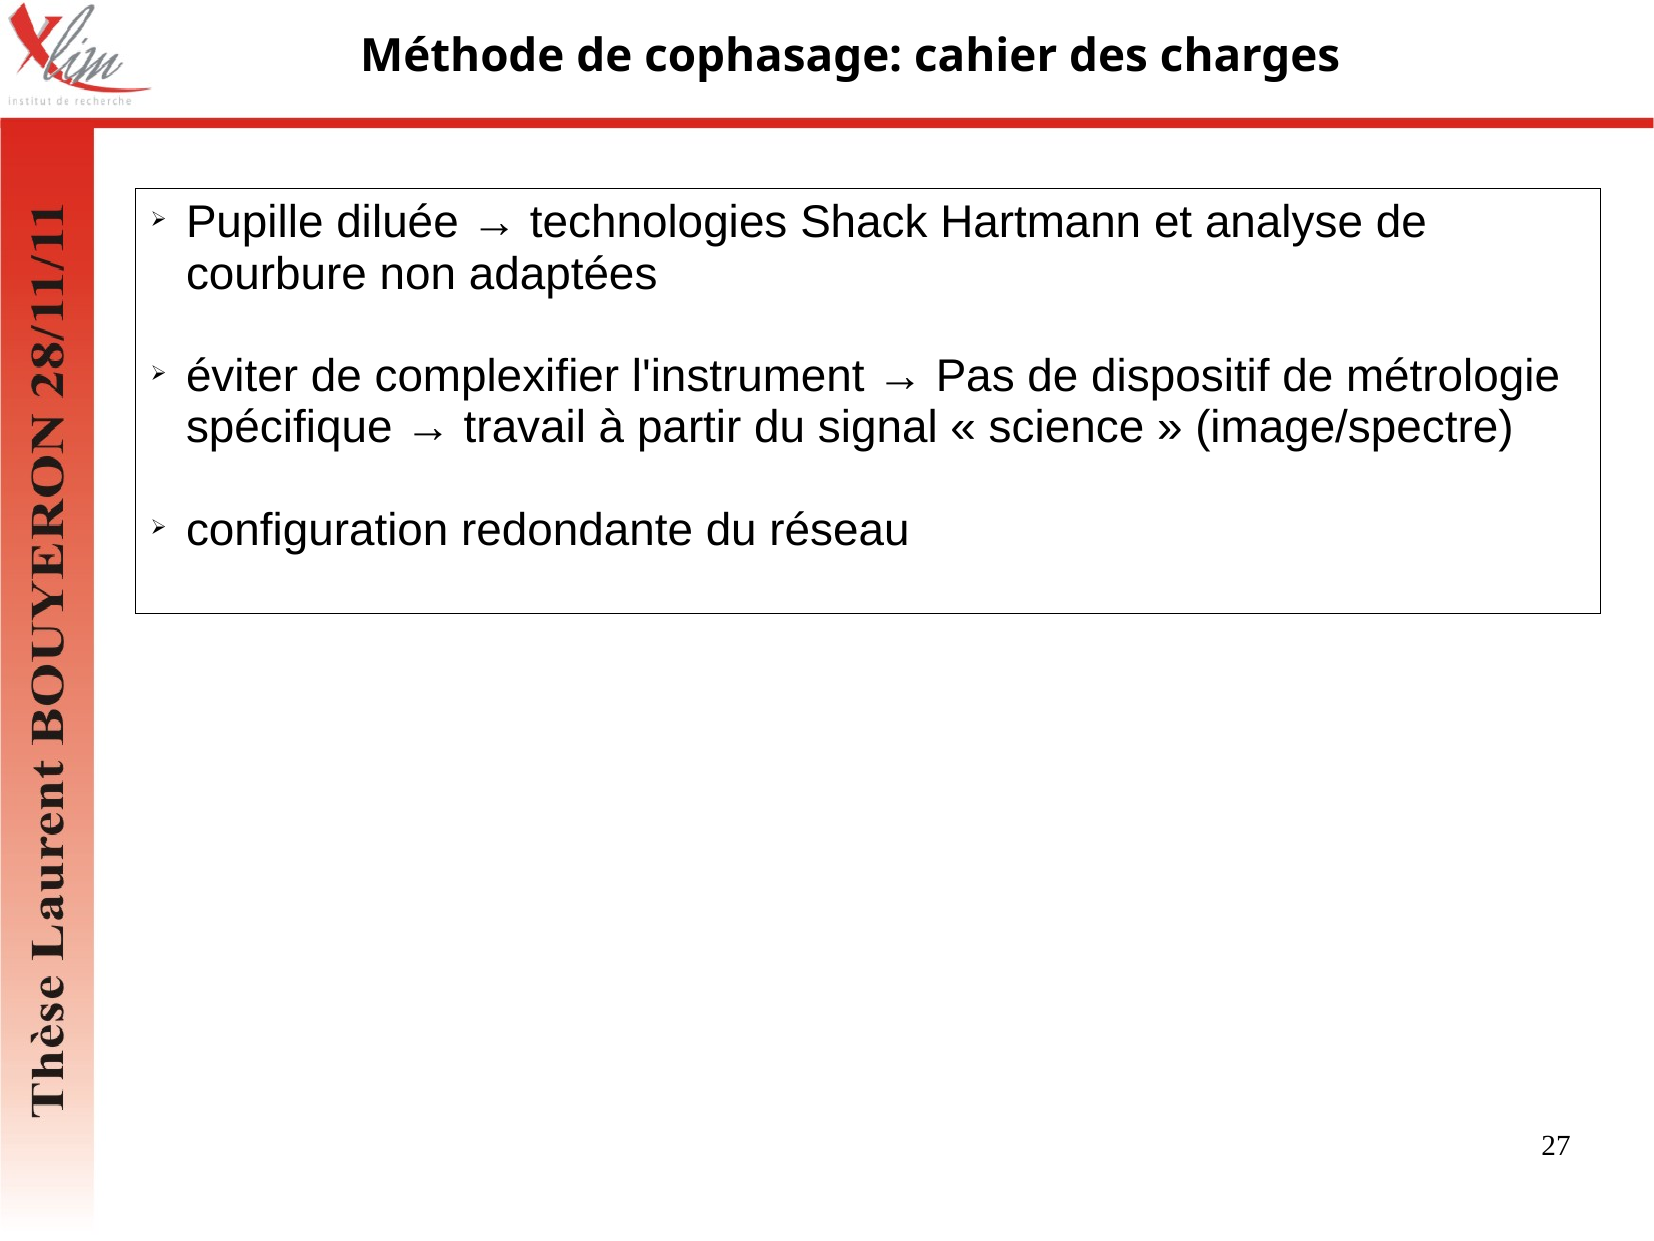

Méthode de cophasage: cahier des charges
Pupille diluée → technologies Shack Hartmann et analyse de courbure non adaptées
éviter de complexifier l'instrument → Pas de dispositif de métrologie spécifique → travail à partir du signal « science » (image/spectre)
configuration redondante du réseau
27